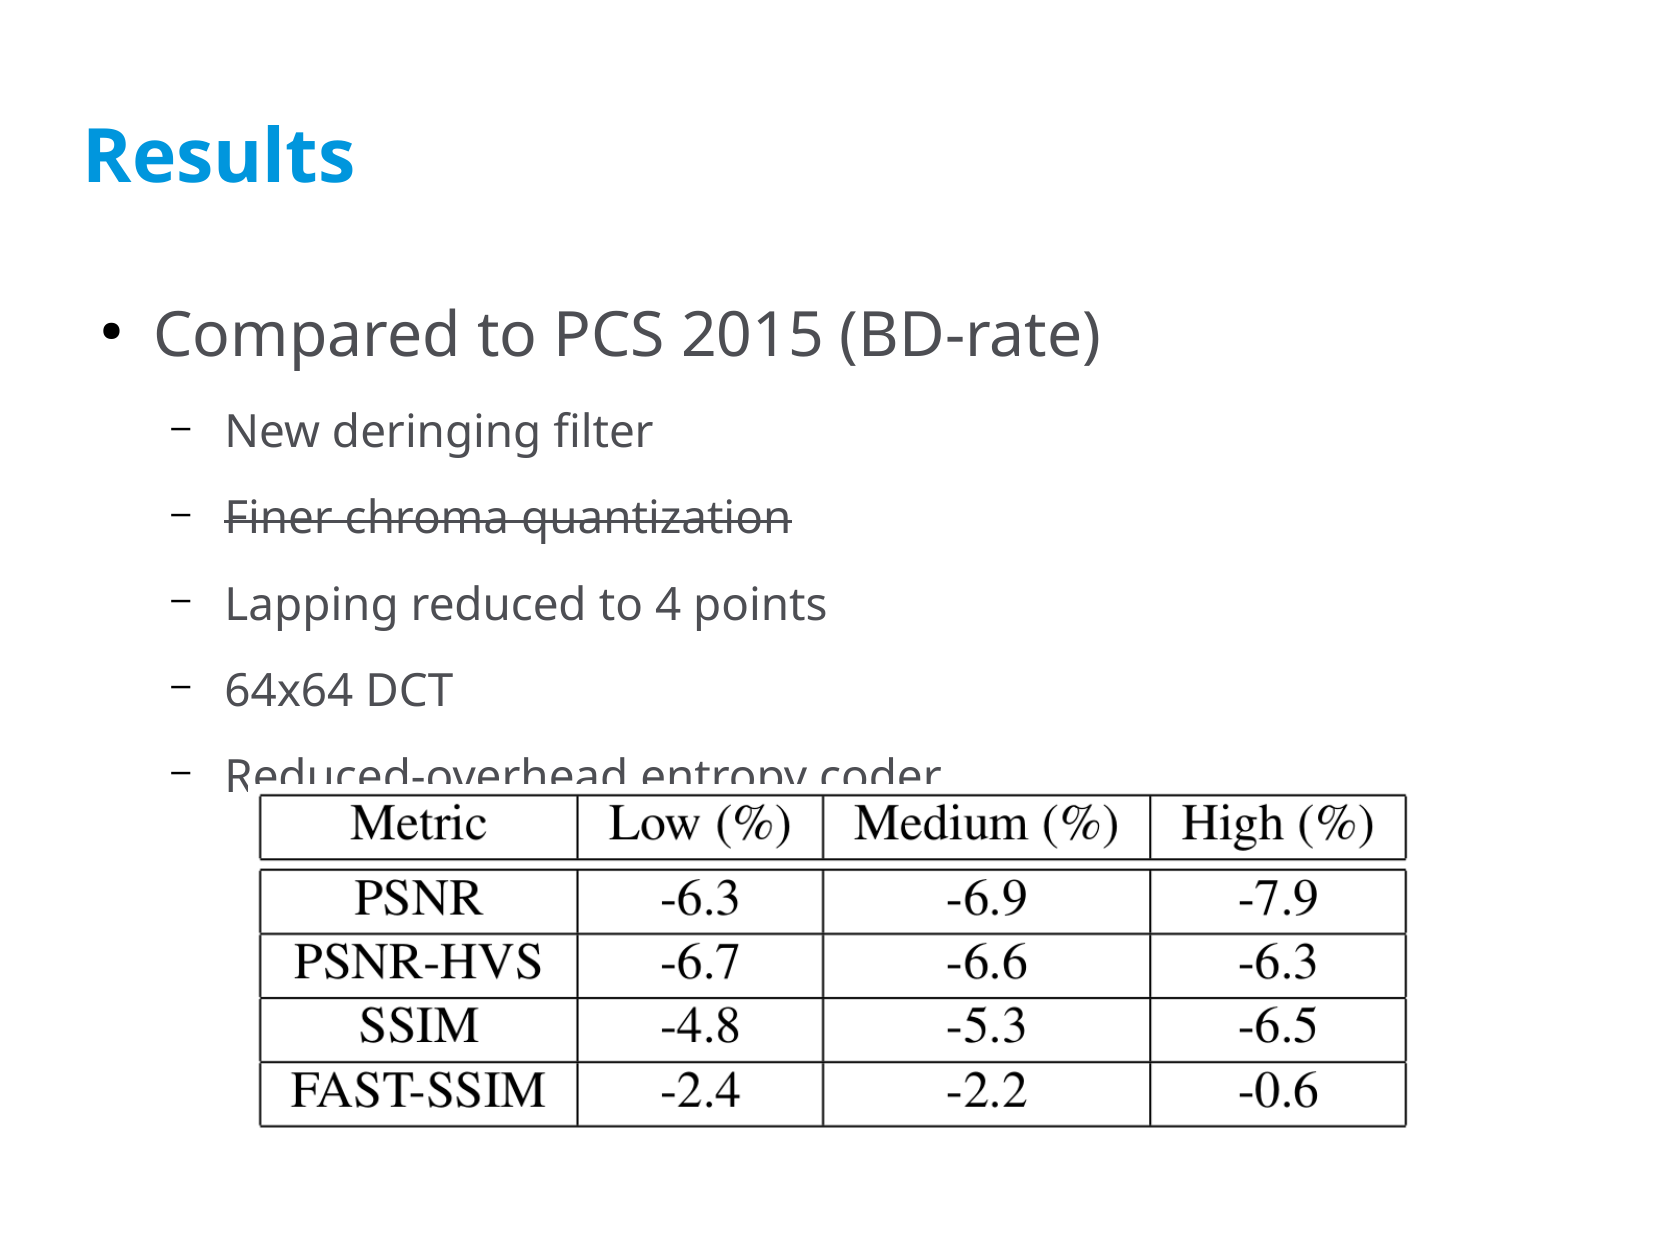

# Results
Compared to PCS 2015 (BD-rate)
New deringing filter
Finer chroma quantization
Lapping reduced to 4 points
64x64 DCT
Reduced-overhead entropy coder